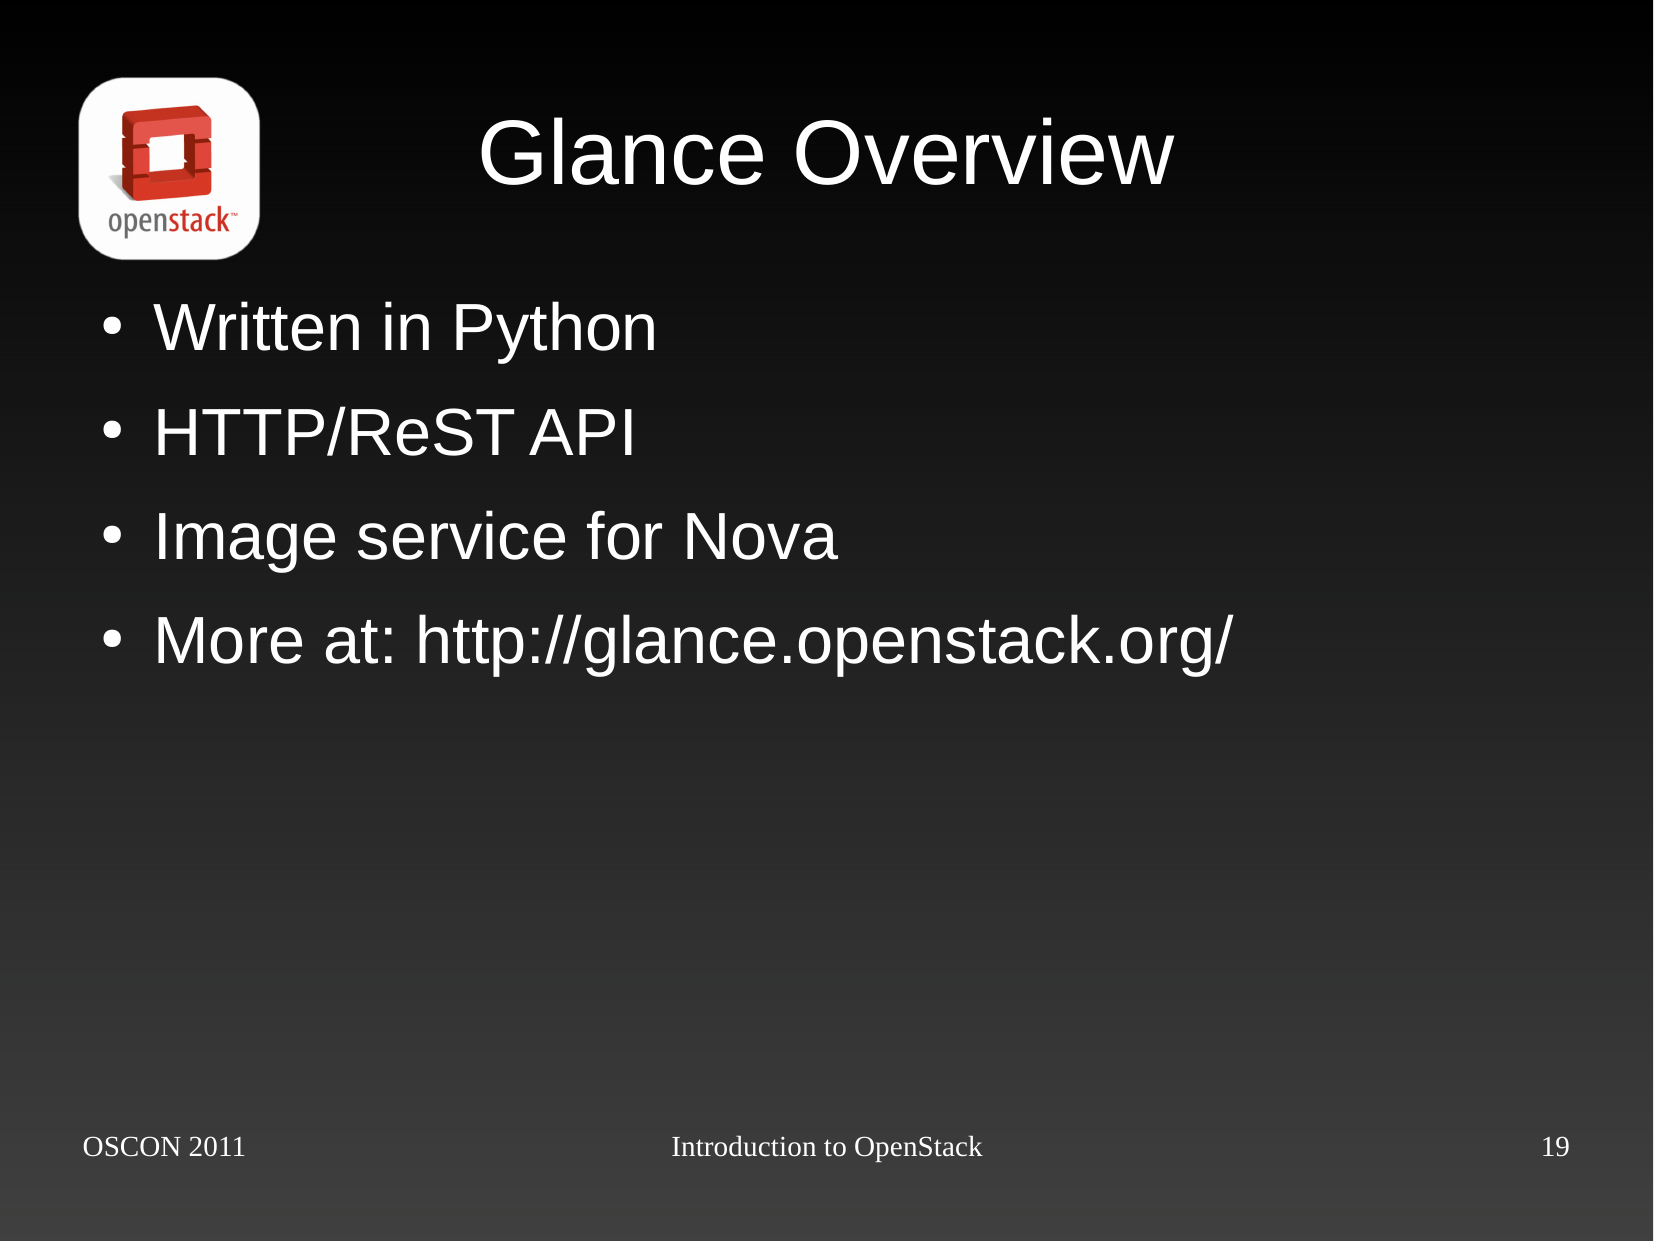

# Glance Overview
Written in Python
HTTP/ReST API
Image service for Nova
More at: http://glance.openstack.org/
OSCON 2011
Introduction to OpenStack
19